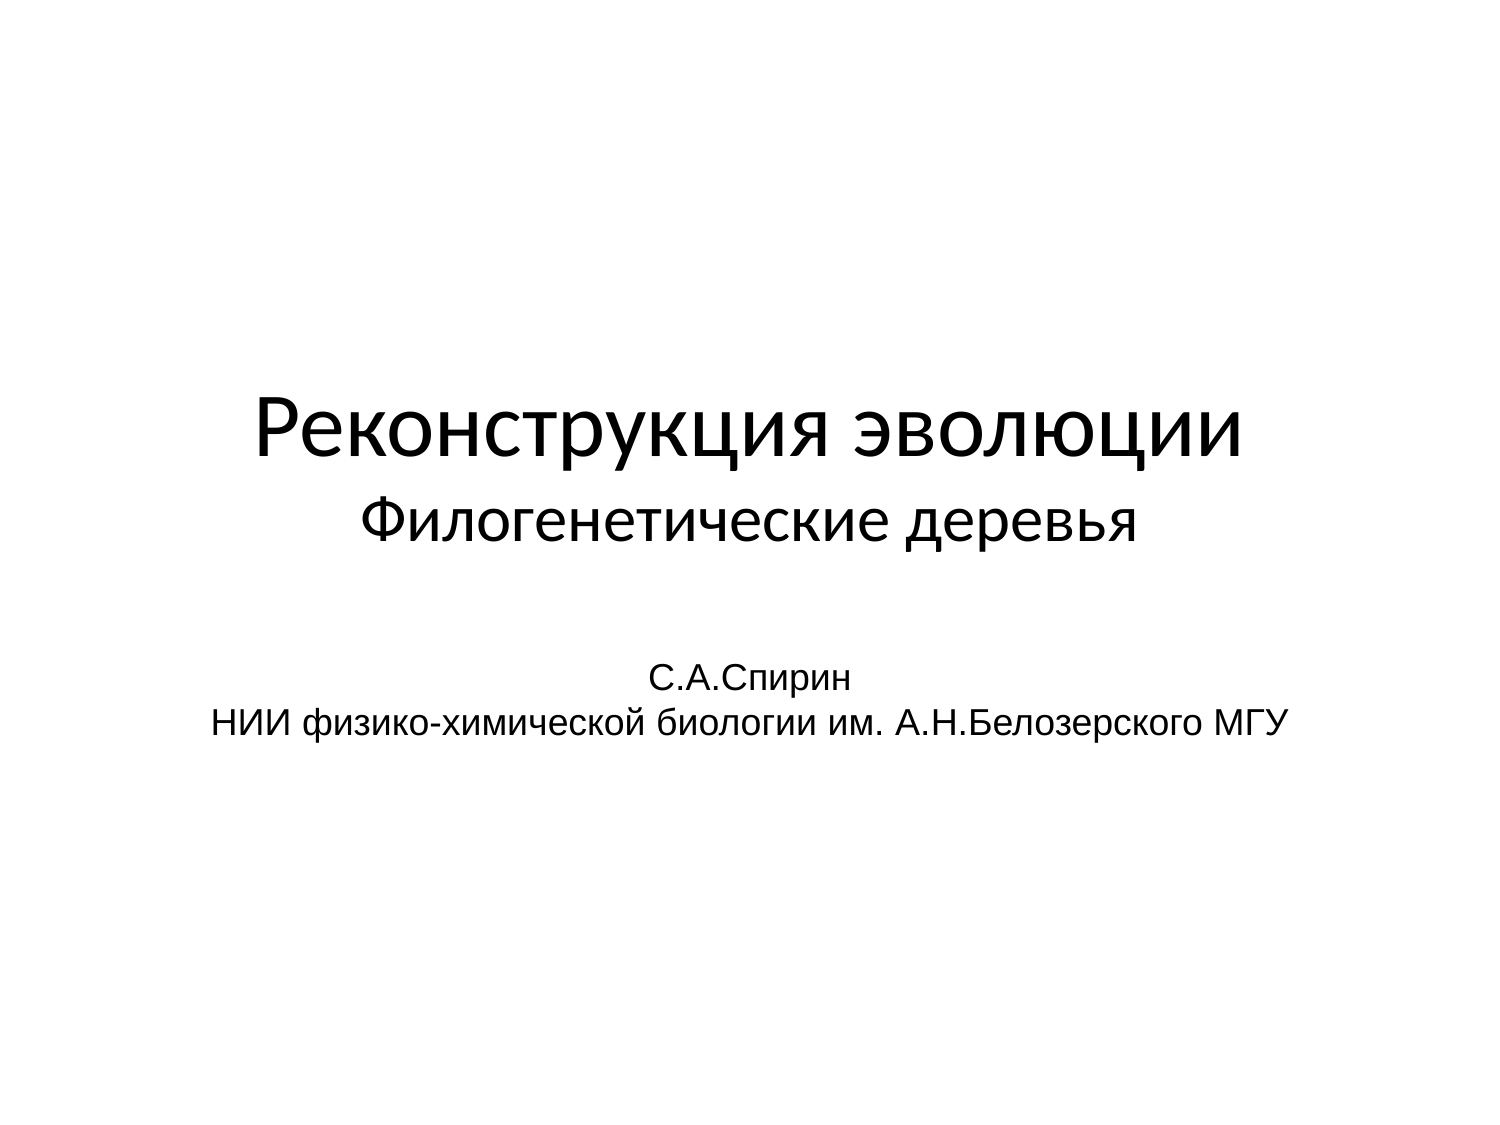

# Реконструкция эволюции Филогенетические деревья
С.А.Спирин
НИИ физико-химической биологии им. А.Н.Белозерского МГУ